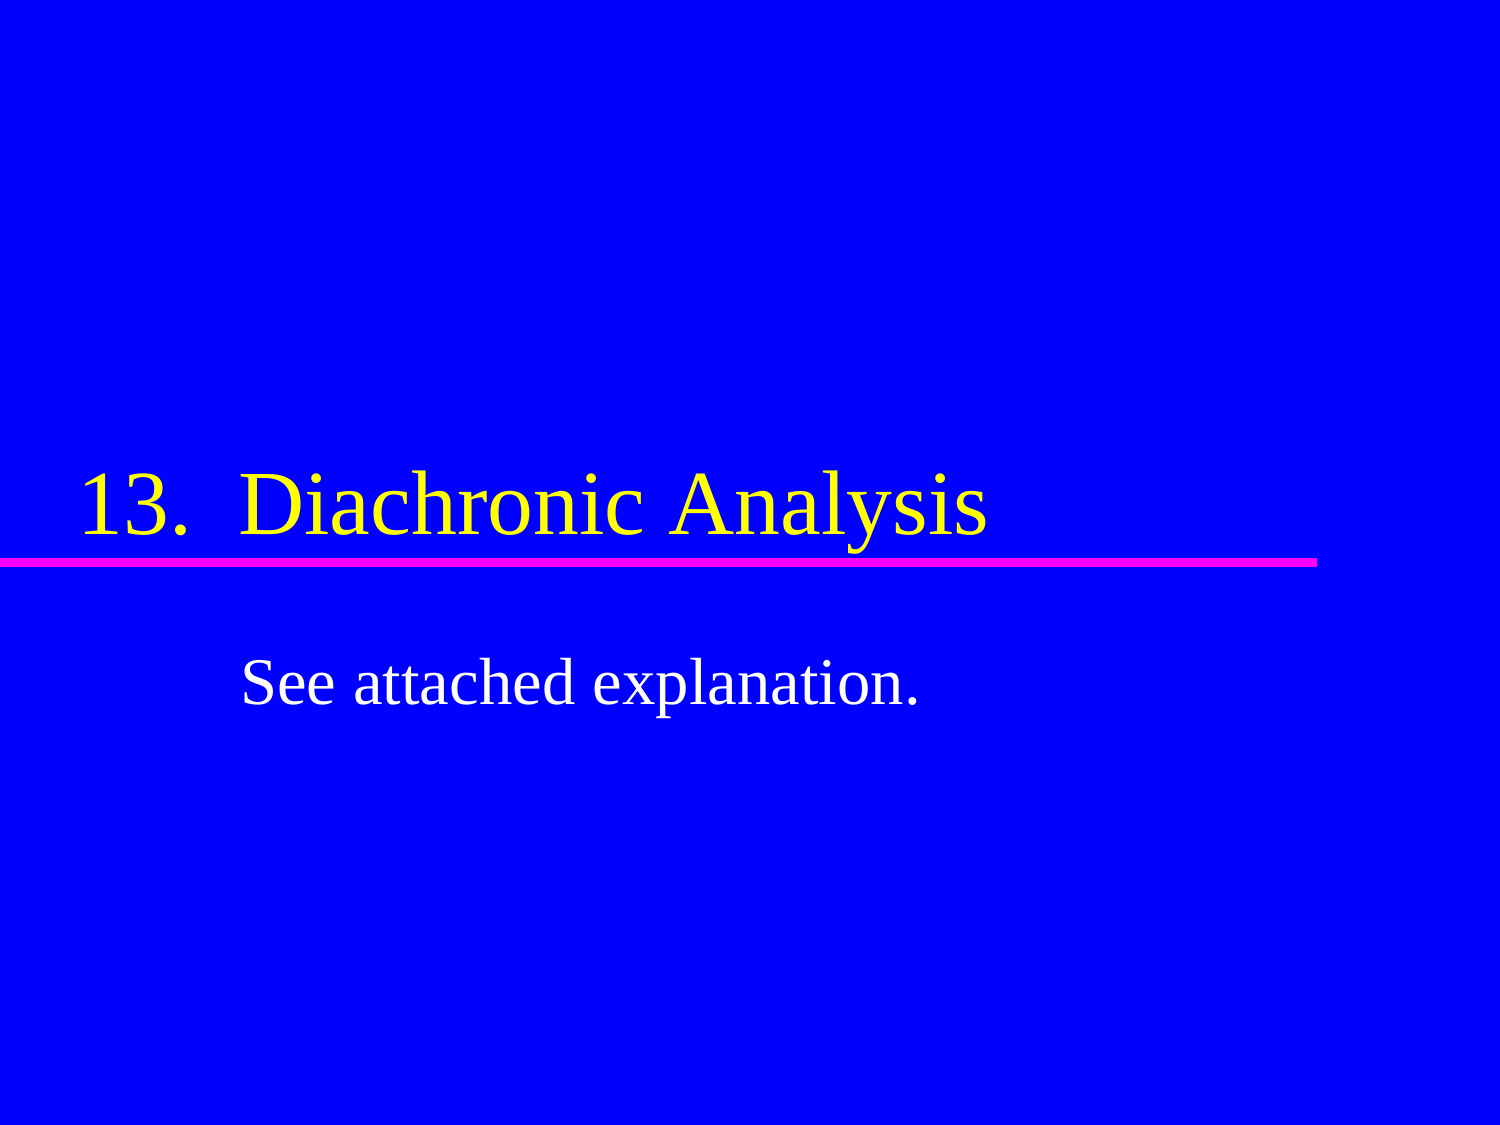

# 13. Diachronic Analysis
See attached explanation.